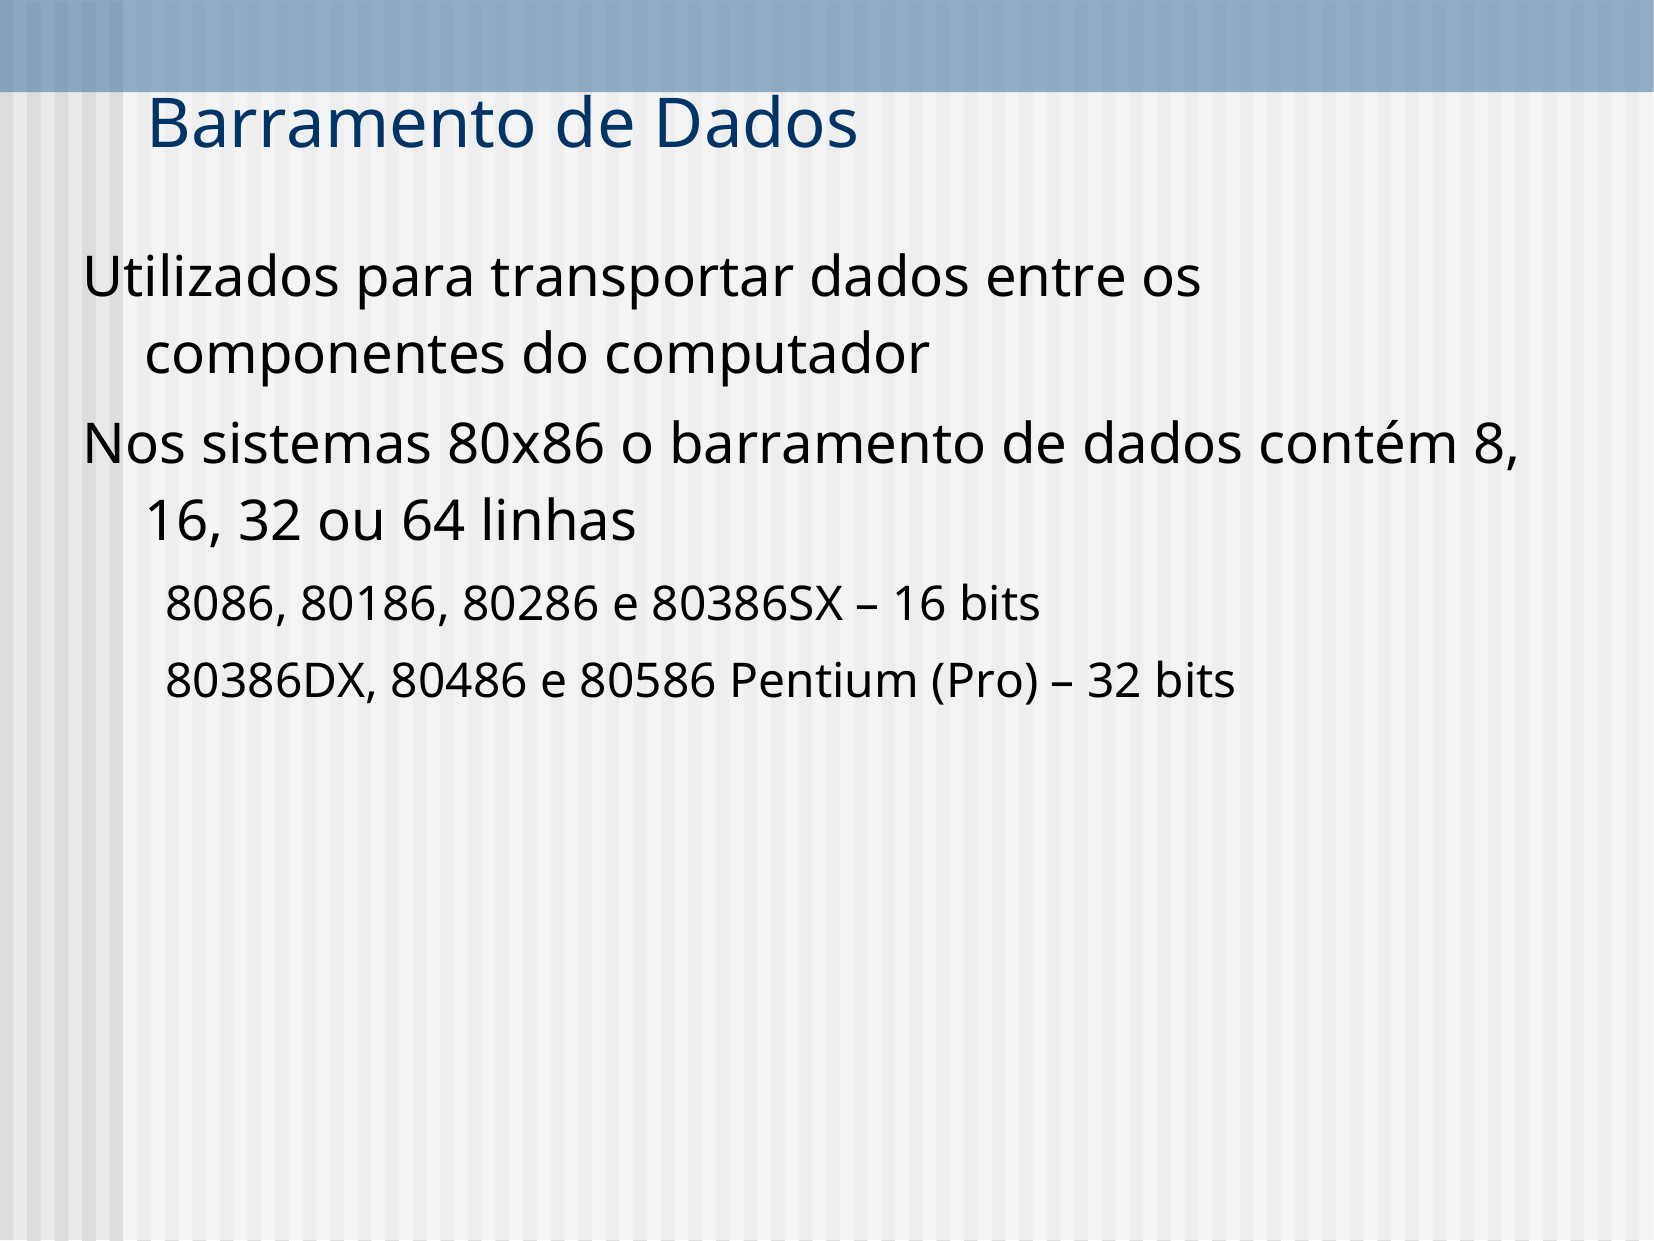

# Barramento de Dados
Utilizados para transportar dados entre os componentes do computador
Nos sistemas 80x86 o barramento de dados contém 8, 16, 32 ou 64 linhas
8086, 80186, 80286 e 80386SX – 16 bits
80386DX, 80486 e 80586 Pentium (Pro) – 32 bits